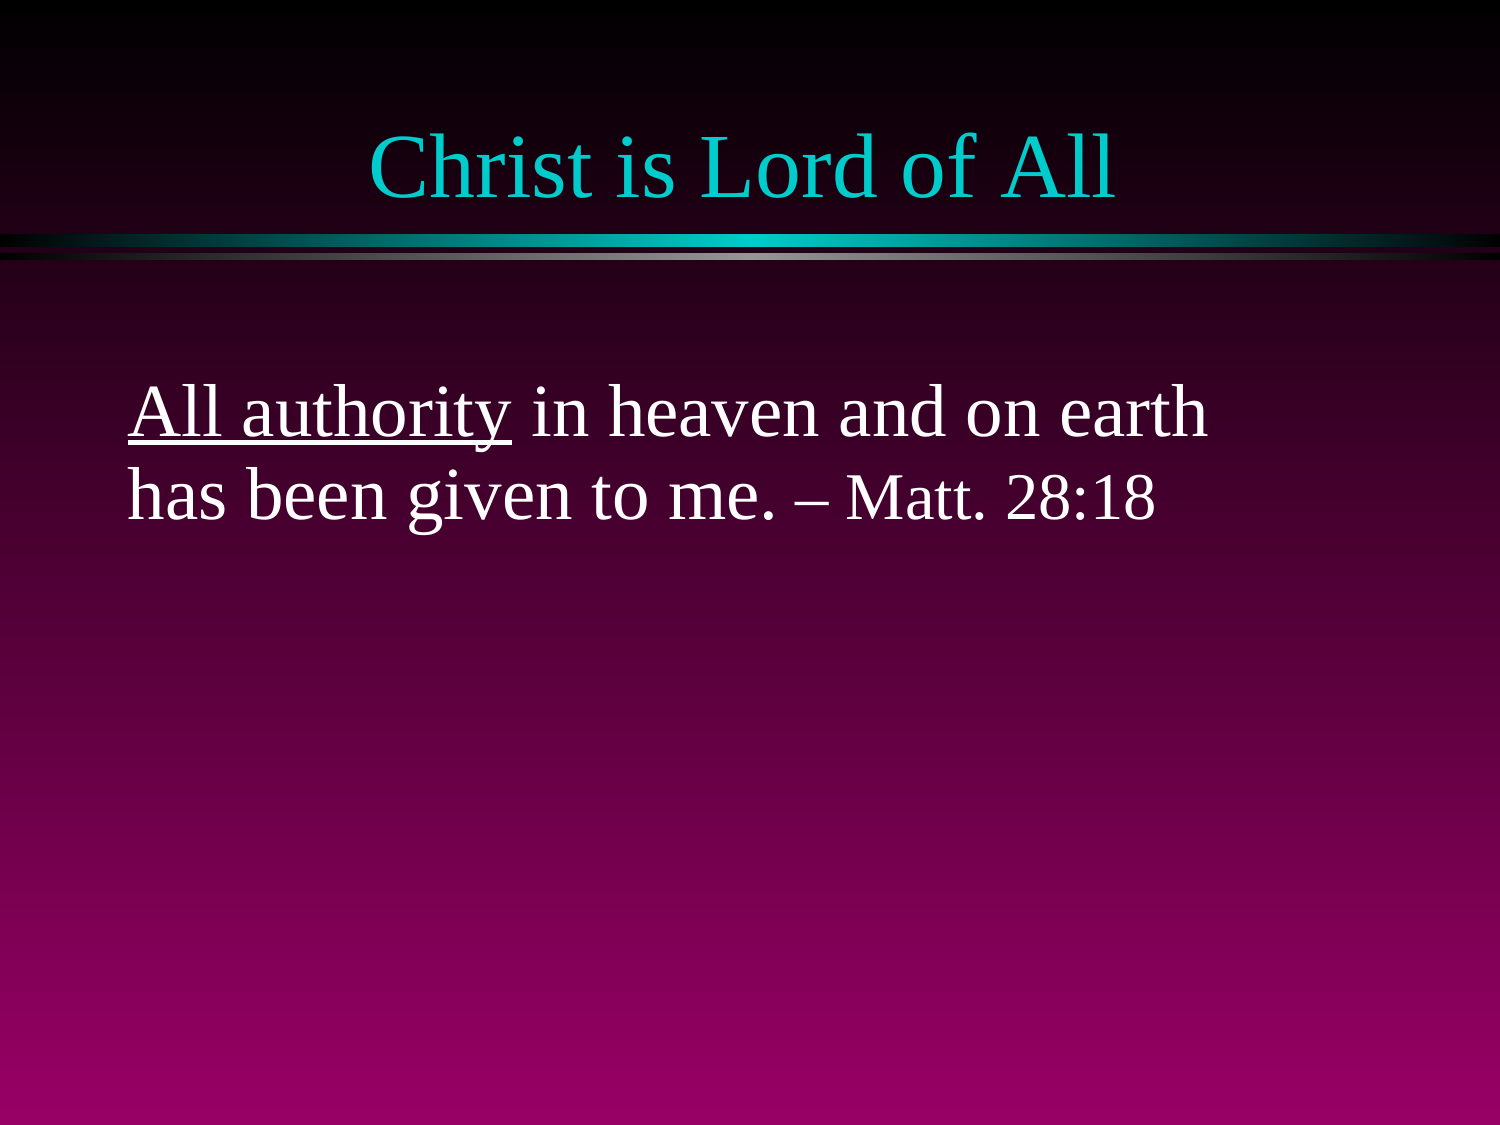

# Christ is Lord of All
All authority in heaven and on earth has been given to me. – Matt. 28:18